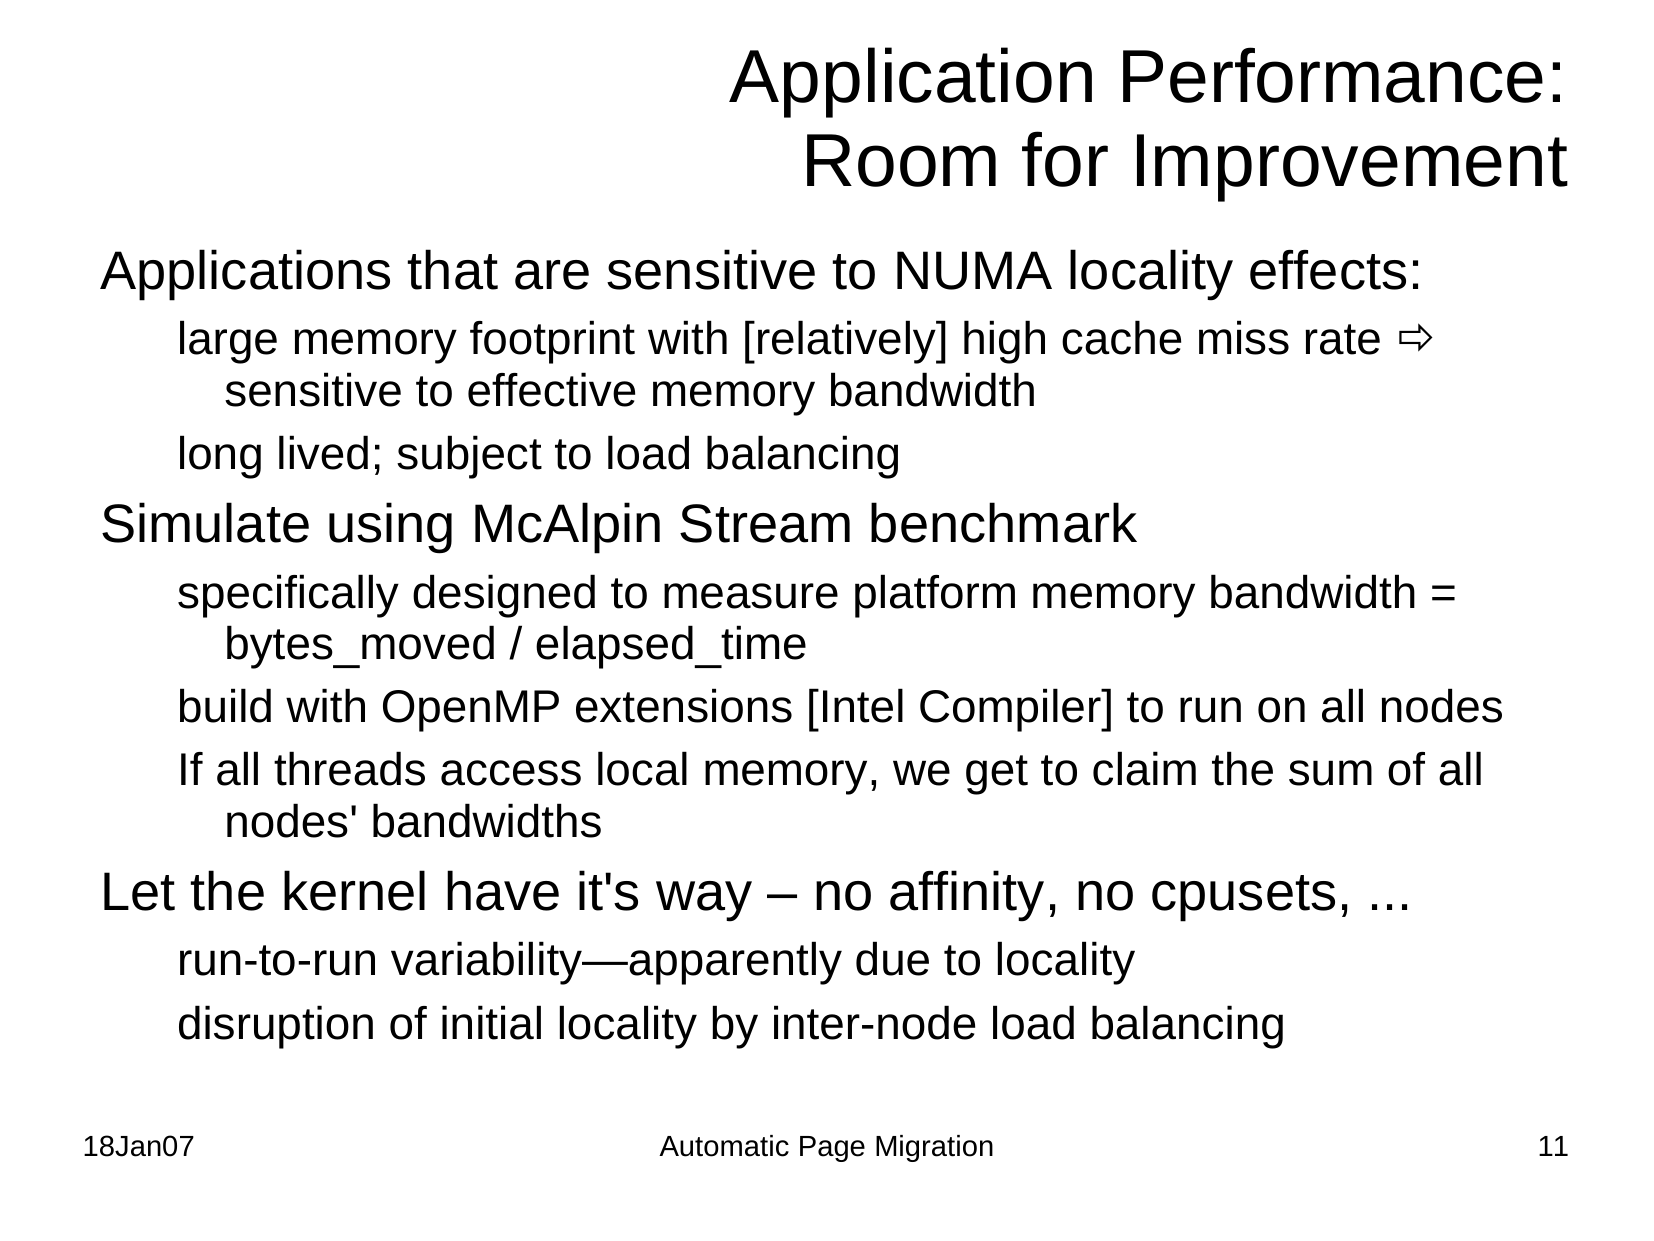

# Application Performance: Room for Improvement
Applications that are sensitive to NUMA locality effects:
large memory footprint with [relatively] high cache miss rate  sensitive to effective memory bandwidth
long lived; subject to load balancing
Simulate using McAlpin Stream benchmark
specifically designed to measure platform memory bandwidth = bytes_moved / elapsed_time
build with OpenMP extensions [Intel Compiler] to run on all nodes
If all threads access local memory, we get to claim the sum of all nodes' bandwidths
Let the kernel have it's way – no affinity, no cpusets, ...
run-to-run variability—apparently due to locality
disruption of initial locality by inter-node load balancing
18Jan07
Automatic Page Migration
11